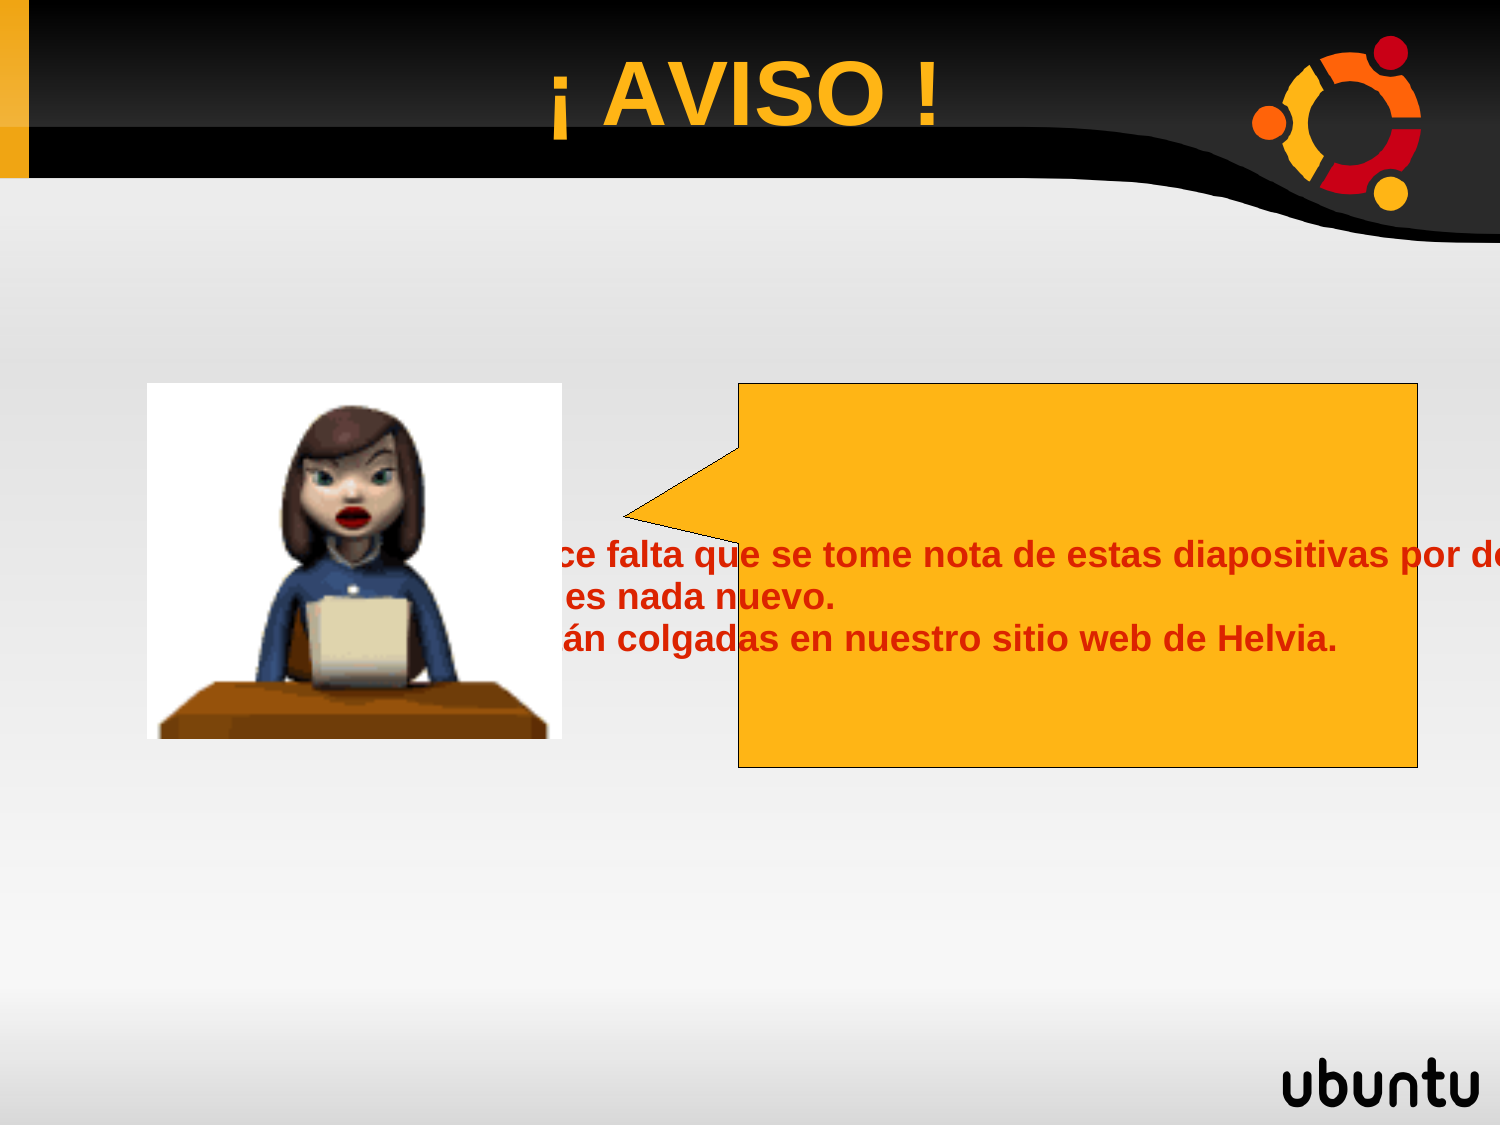

# ¡ AVISO !
No hace falta que se tome nota de estas diapositivas por dos motivos:
1.- No es nada nuevo.
2.- Están colgadas en nuestro sitio web de Helvia.